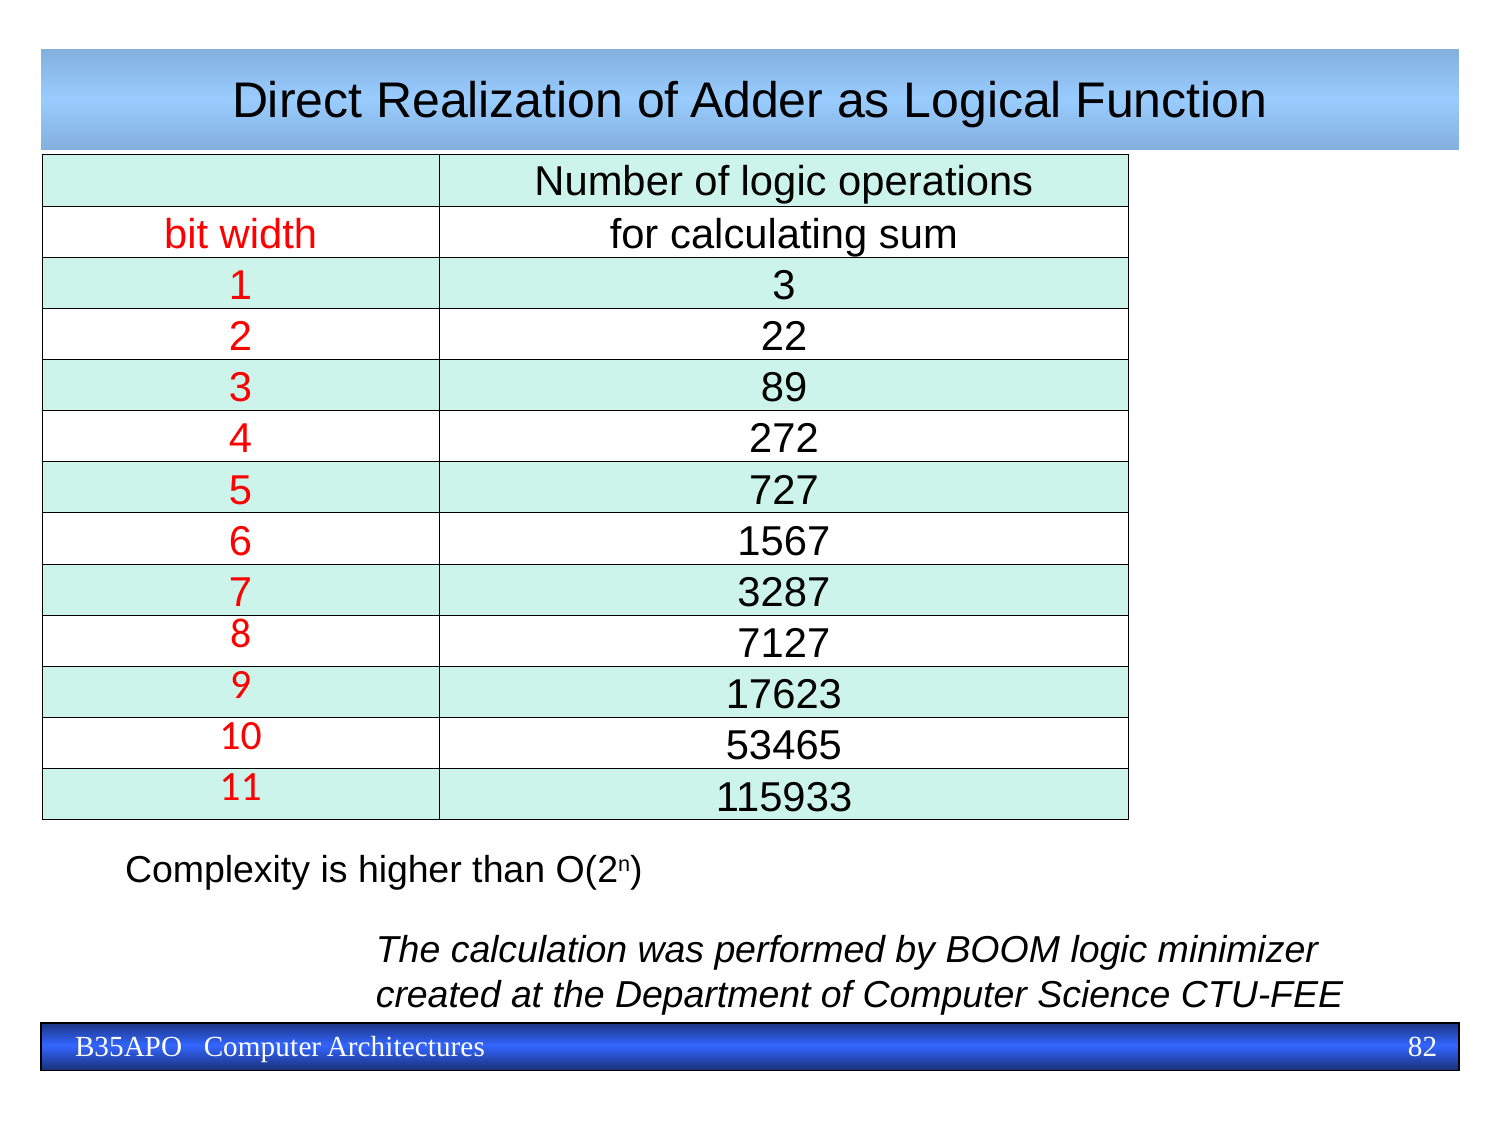

# Direct Realization of Adder as Logical Function
| | Number of logic operations |
| --- | --- |
| bit width | for calculating sum |
| 1 | 3 |
| 2 | 22 |
| 3 | 89 |
| 4 | 272 |
| 5 | 727 |
| 6 | 1567 |
| 7 | 3287 |
| 8 | 7127 |
| 9 | 17623 |
| 10 | 53465 |
| 11 | 115933 |
Complexity is higher than O(2n)
The calculation was performed by BOOM logic minimizer created at the Department of Computer Science CTU-FEE
B35APO Computer Architectures
82